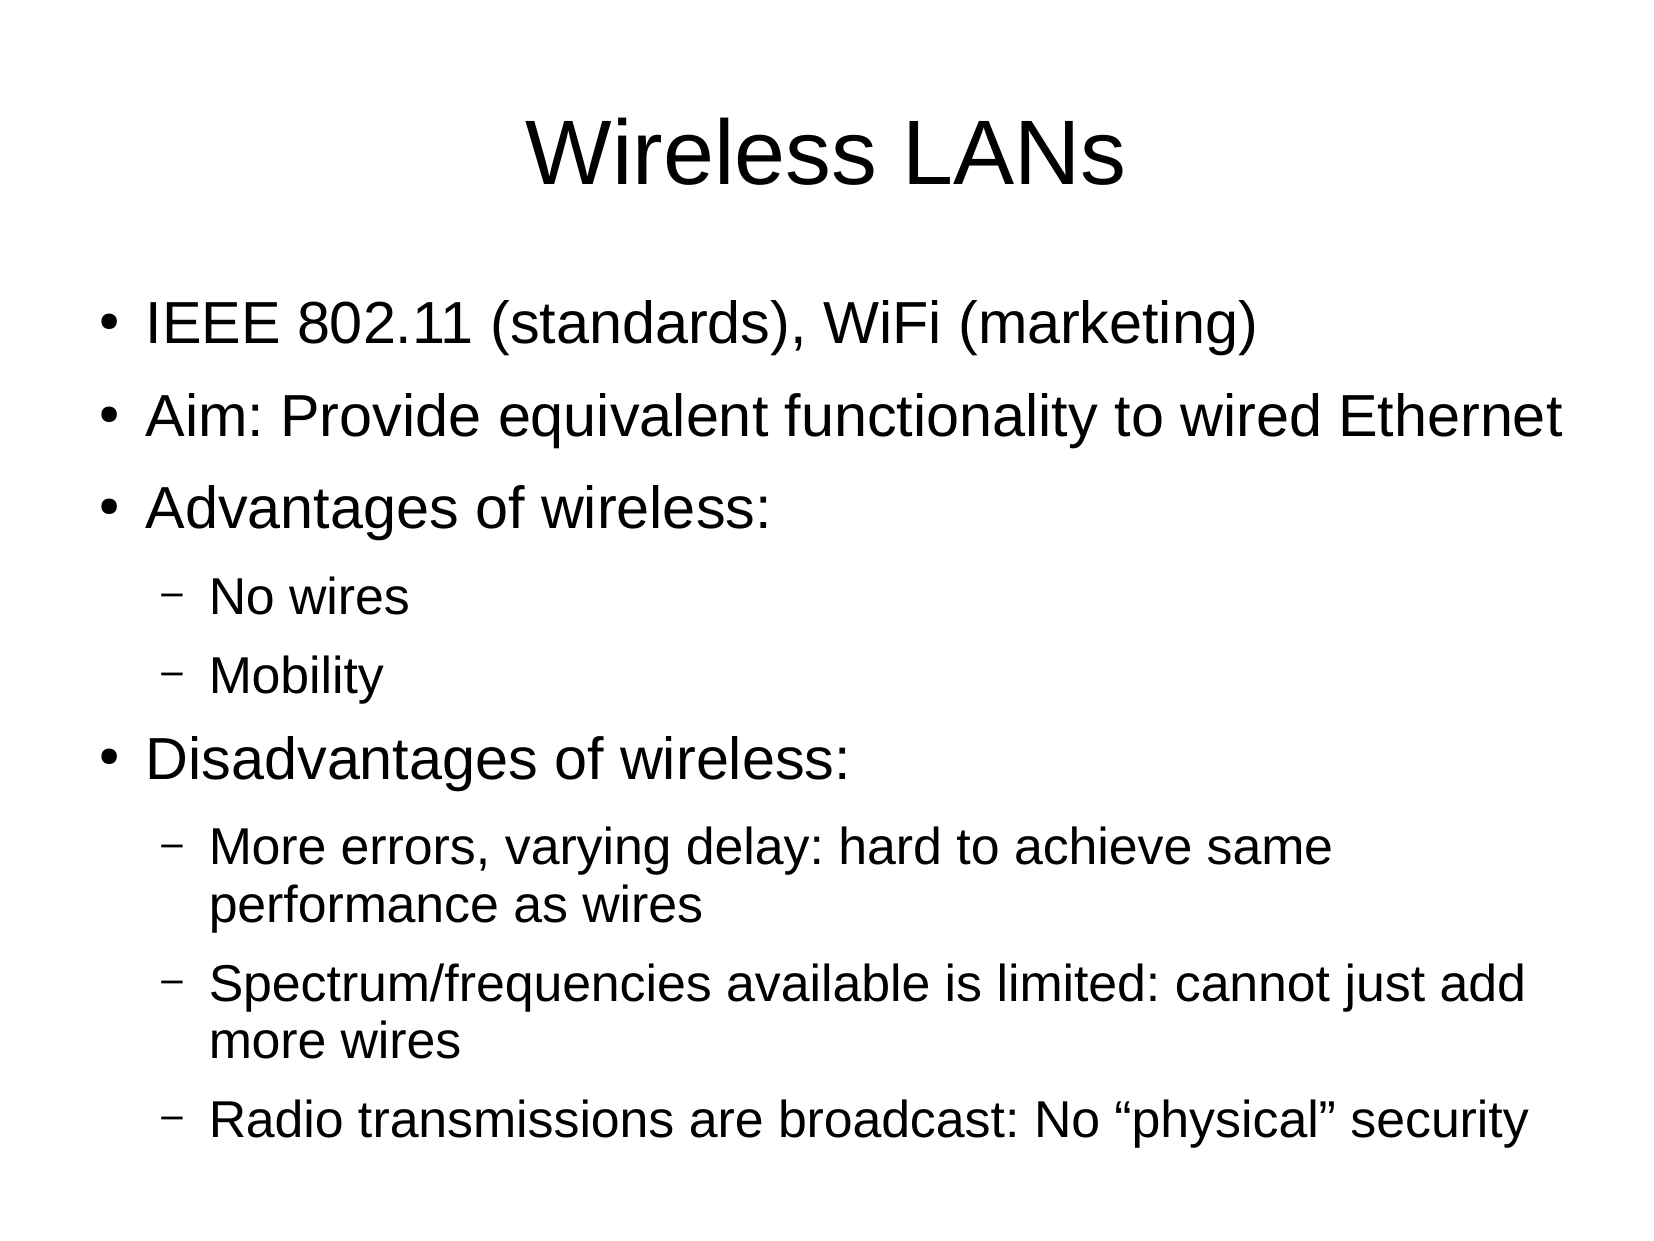

# Wireless LANs
IEEE 802.11 (standards), WiFi (marketing)
Aim: Provide equivalent functionality to wired Ethernet
Advantages of wireless:
No wires
Mobility
Disadvantages of wireless:
More errors, varying delay: hard to achieve same performance as wires
Spectrum/frequencies available is limited: cannot just add more wires
Radio transmissions are broadcast: No “physical” security